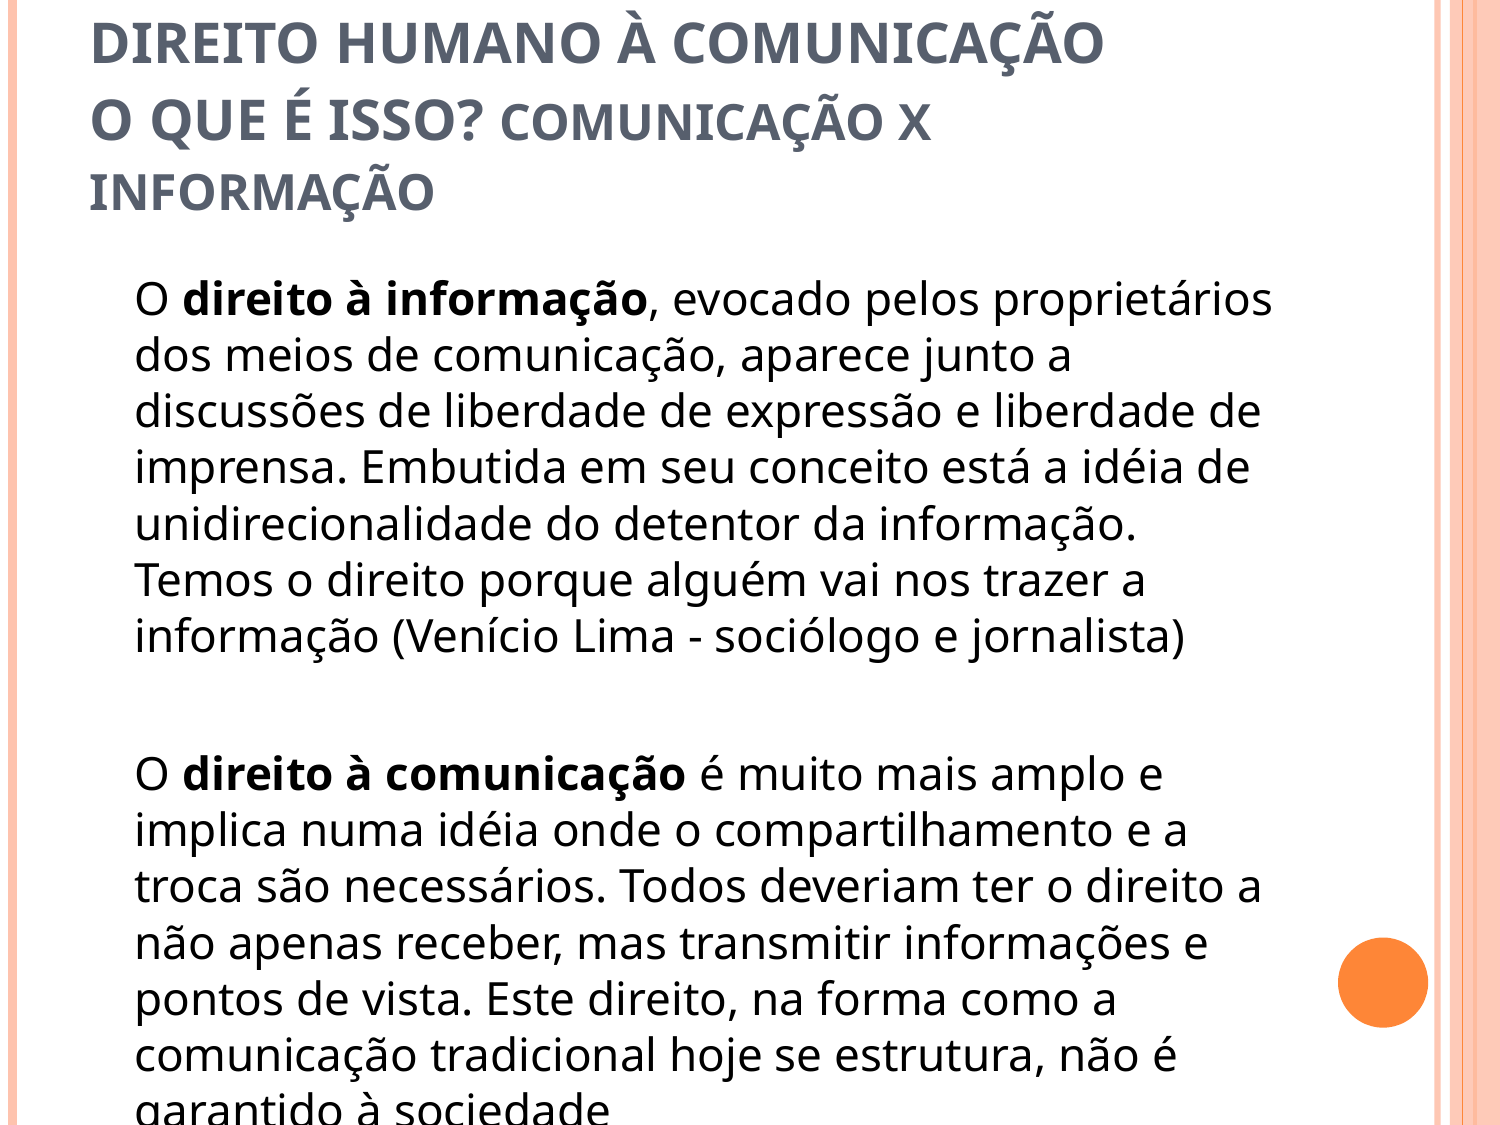

# DIREITO HUMANO À COMUNICAÇÃO O QUE É ISSO? COMUNICAÇÃO X INFORMAÇÃO
	O direito à informação, evocado pelos proprietários dos meios de comunicação, aparece junto a discussões de liberdade de expressão e liberdade de imprensa. Embutida em seu conceito está a idéia de unidirecionalidade do detentor da informação. Temos o direito porque alguém vai nos trazer a informação (Venício Lima - sociólogo e jornalista)
	O direito à comunicação é muito mais amplo e implica numa idéia onde o compartilhamento e a troca são necessários. Todos deveriam ter o direito a não apenas receber, mas transmitir informações e pontos de vista. Este direito, na forma como a comunicação tradicional hoje se estrutura, não é garantido à sociedade